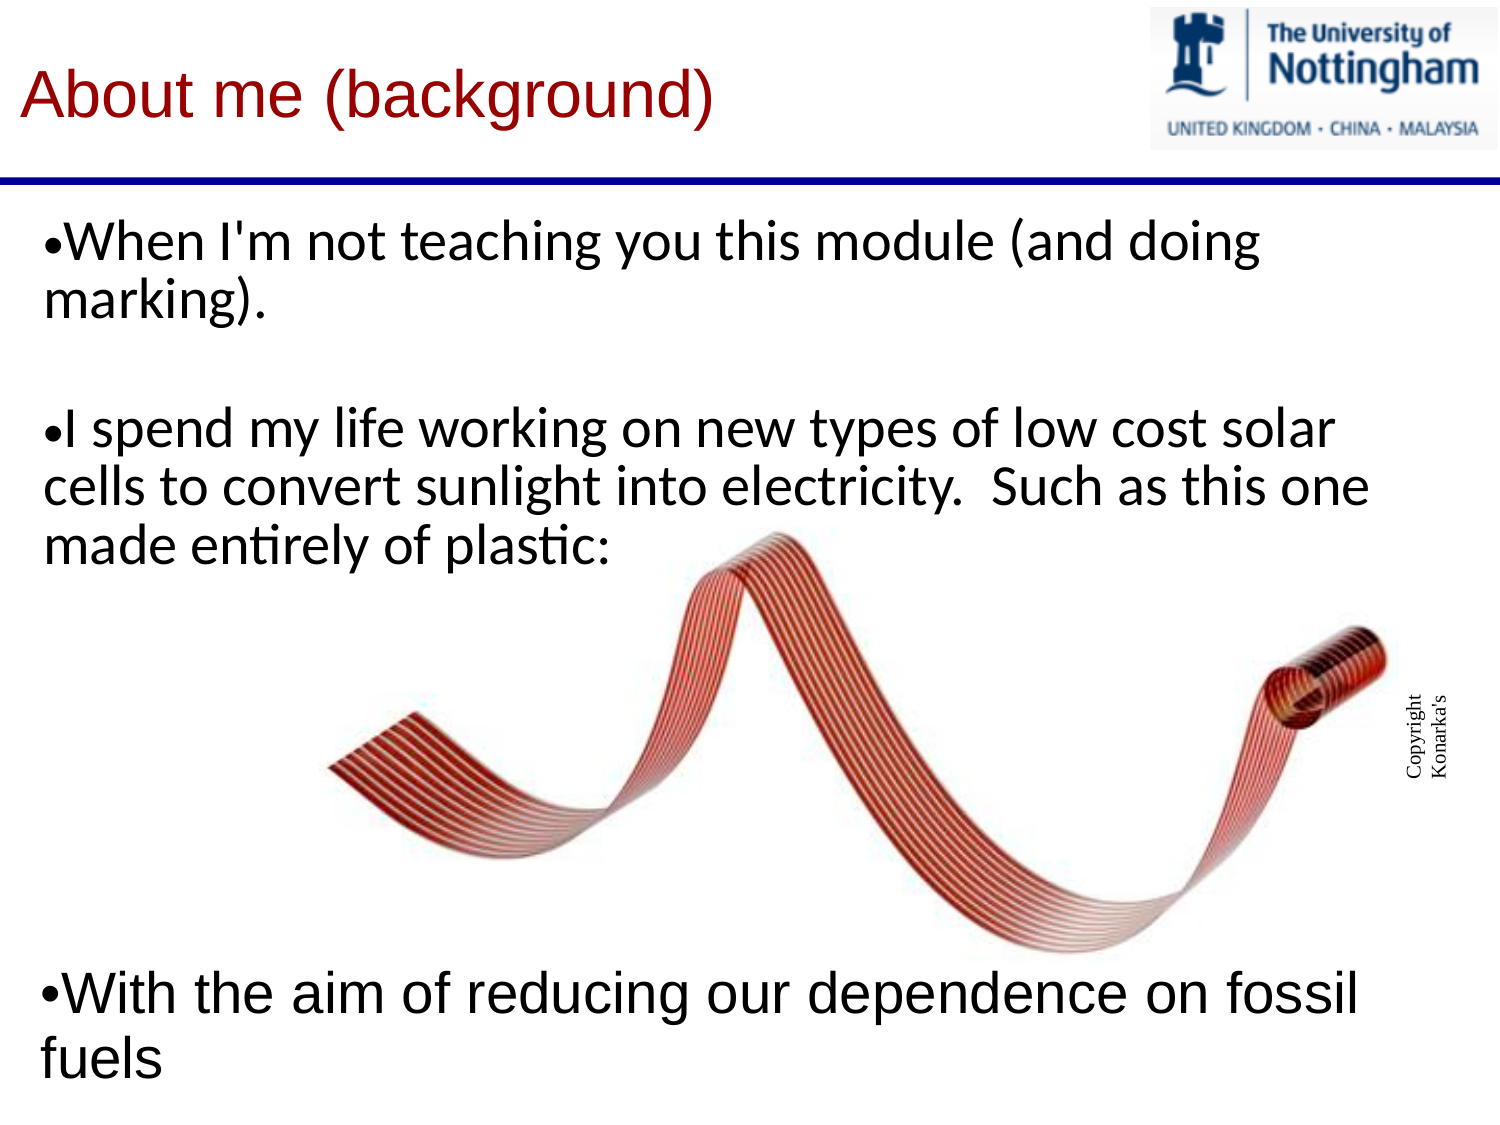

# About me (background)
When I'm not teaching you this module (and doing marking).
I spend my life working on new types of low cost solar cells to convert sunlight into electricity. Such as this one made entirely of plastic:
Copyright Konarka's
With the aim of reducing our dependence on fossil fuels